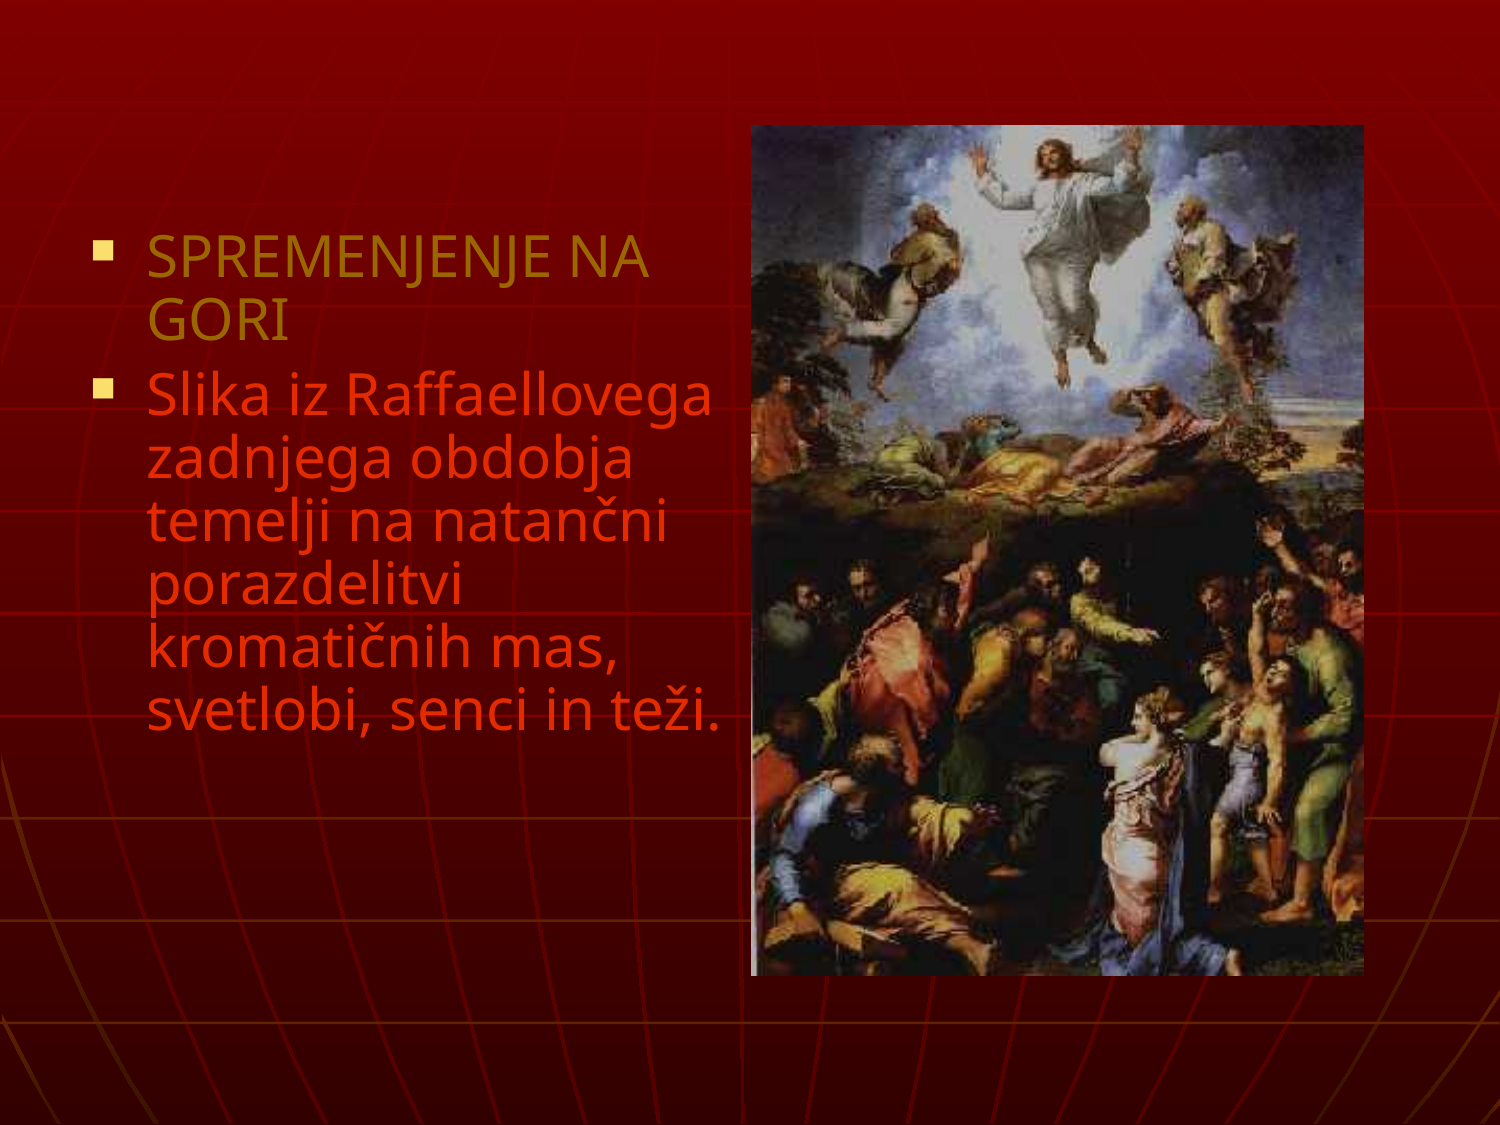

# SPREMENJENJE NA GORI
Slika iz Raffaellovega zadnjega obdobja temelji na natančni
porazdelitvi kromatičnih mas, svetlobi, senci in teži.